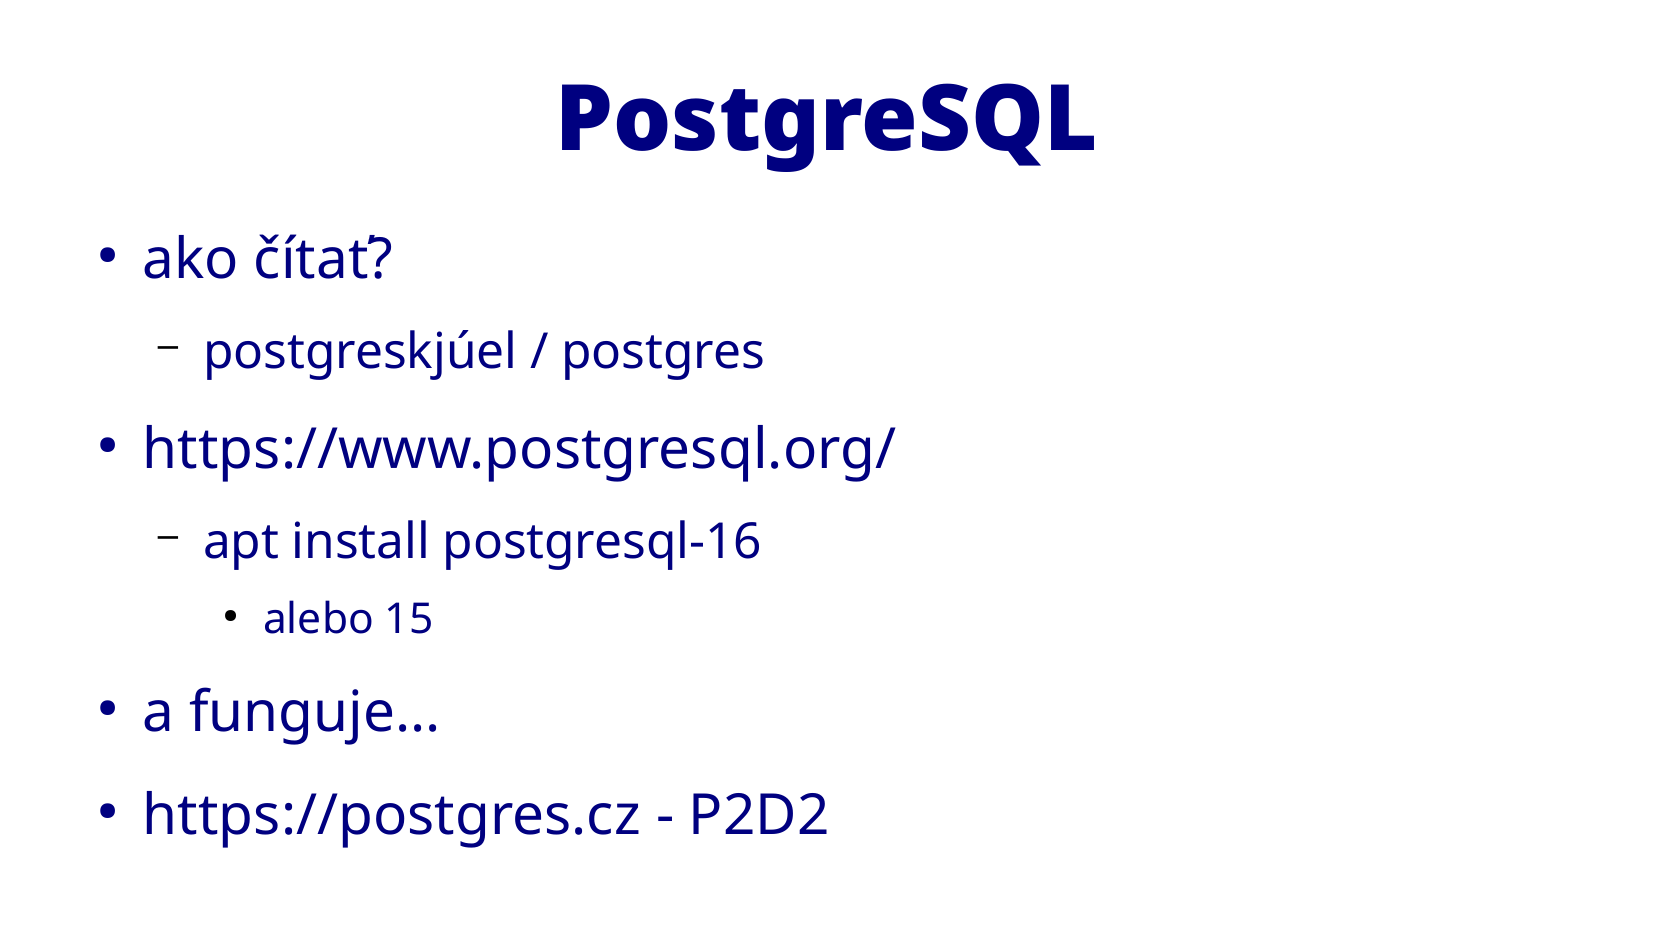

# PostgreSQL
ako čítať?
postgreskjúel / postgres
https://www.postgresql.org/
apt install postgresql-16
alebo 15
a funguje...
https://postgres.cz - P2D2